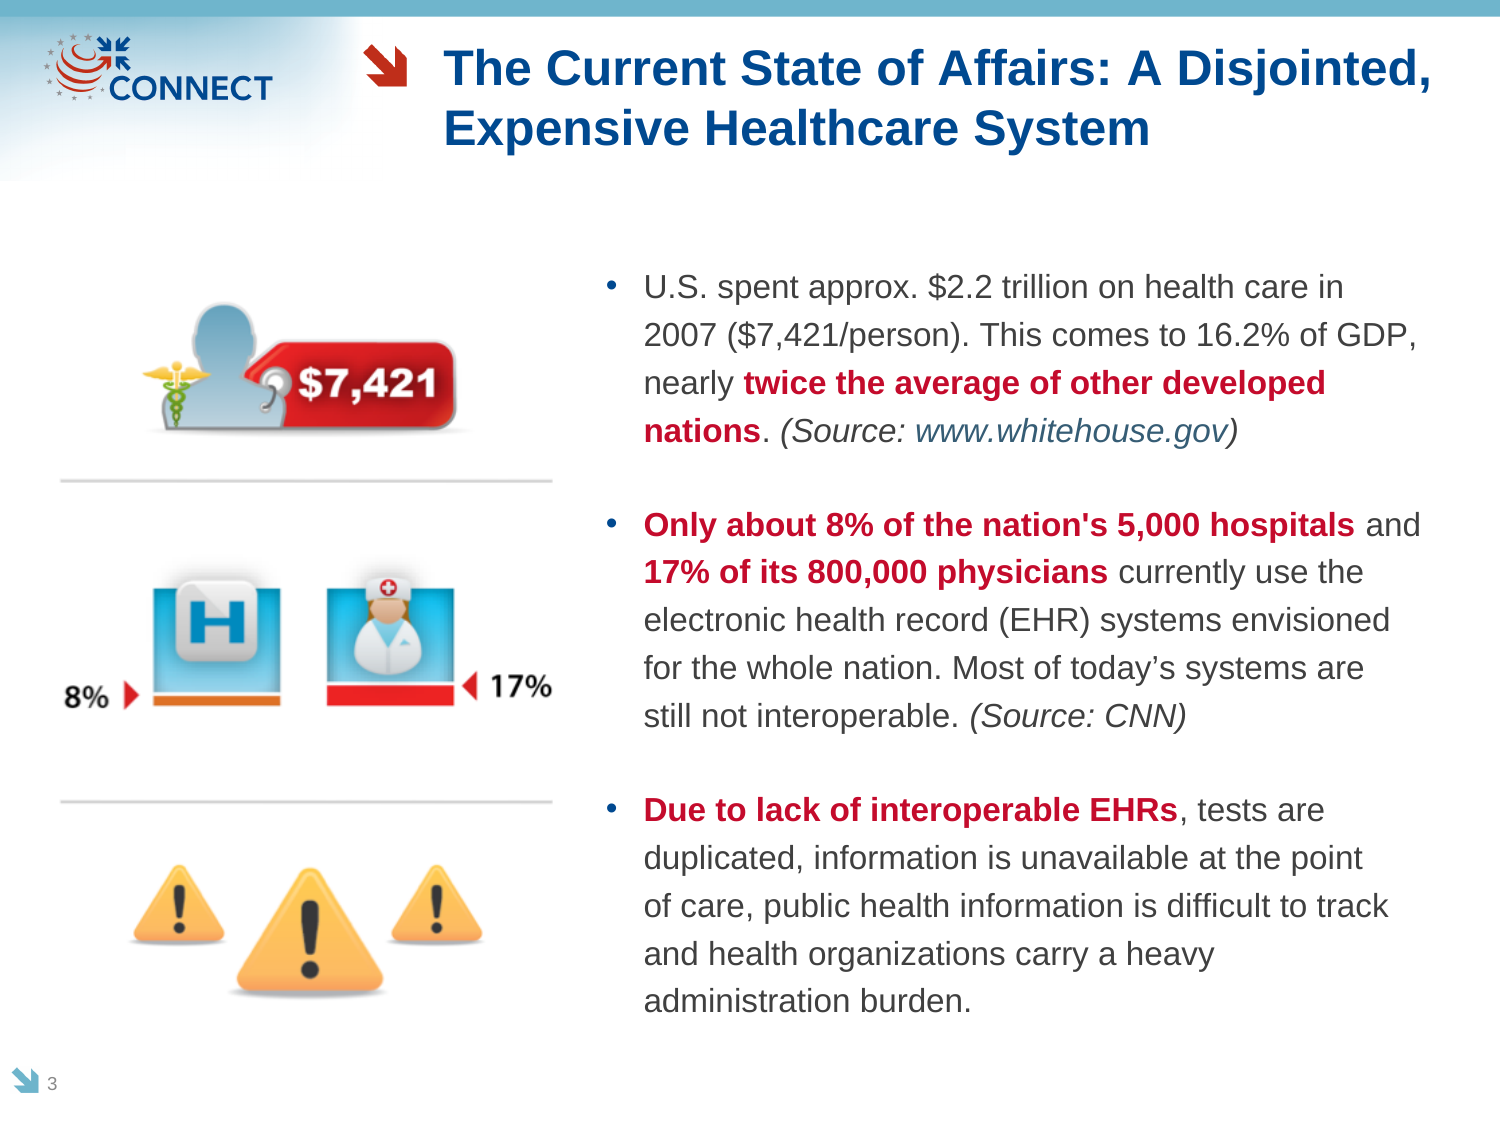

# The Current State of Affairs: A Disjointed, Expensive Healthcare System
U.S. spent approx. $2.2 trillion on health care in 2007 ($7,421/person). This comes to 16.2% of GDP, nearly twice the average of other developed nations. (Source: www.whitehouse.gov)
Only about 8% of the nation's 5,000 hospitals and 17% of its 800,000 physicians currently use the electronic health record (EHR) systems envisioned for the whole nation. Most of today’s systems are still not interoperable. (Source: CNN)
Due to lack of interoperable EHRs, tests are duplicated, information is unavailable at the point
of care, public health information is difficult to track and health organizations carry a heavy administration burden.